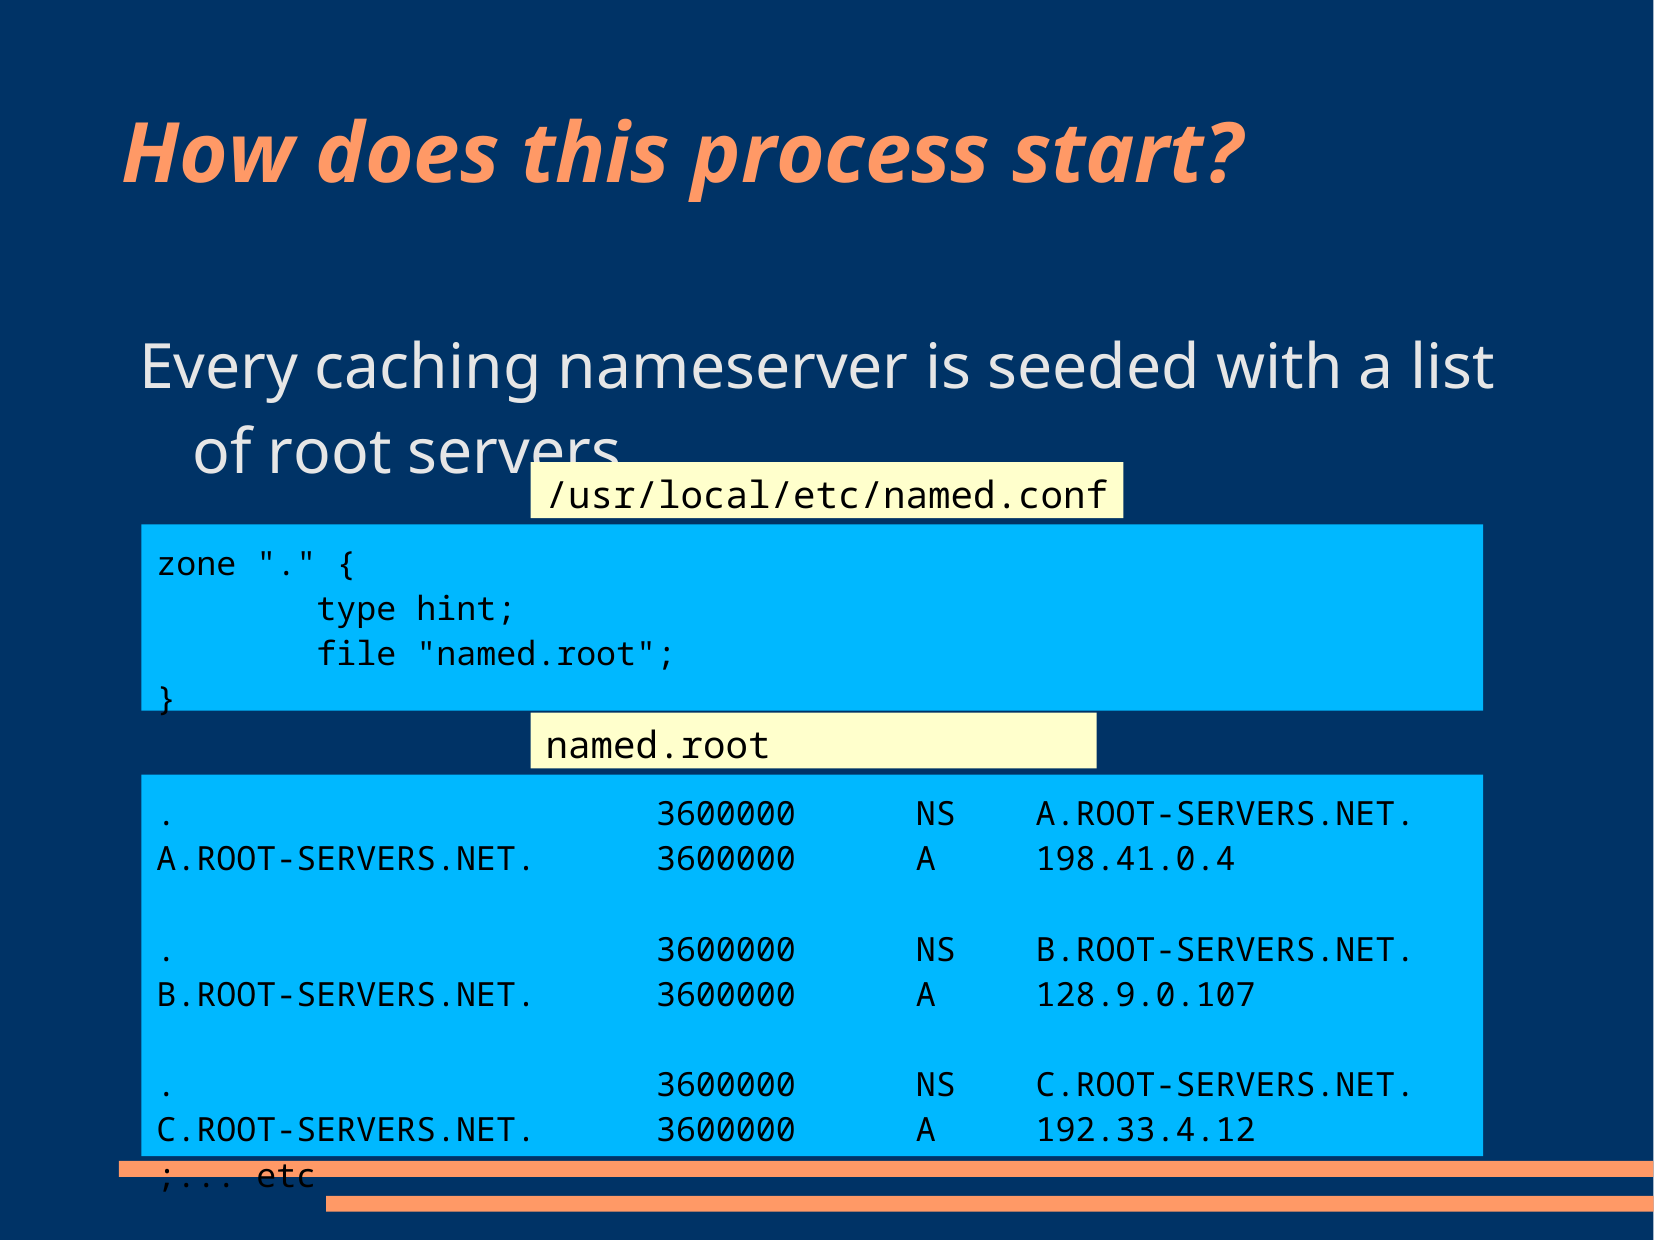

# How does this process start?
Every caching nameserver is seeded with a list of root servers
/usr/local/etc/named.conf
zone "." {
 type hint;
 file "named.root";
}
named.root
. 3600000 NS A.ROOT-SERVERS.NET.
A.ROOT-SERVERS.NET. 3600000 A 198.41.0.4
. 3600000 NS B.ROOT-SERVERS.NET.
B.ROOT-SERVERS.NET. 3600000 A 128.9.0.107
. 3600000 NS C.ROOT-SERVERS.NET.
C.ROOT-SERVERS.NET. 3600000 A 192.33.4.12
;... etc